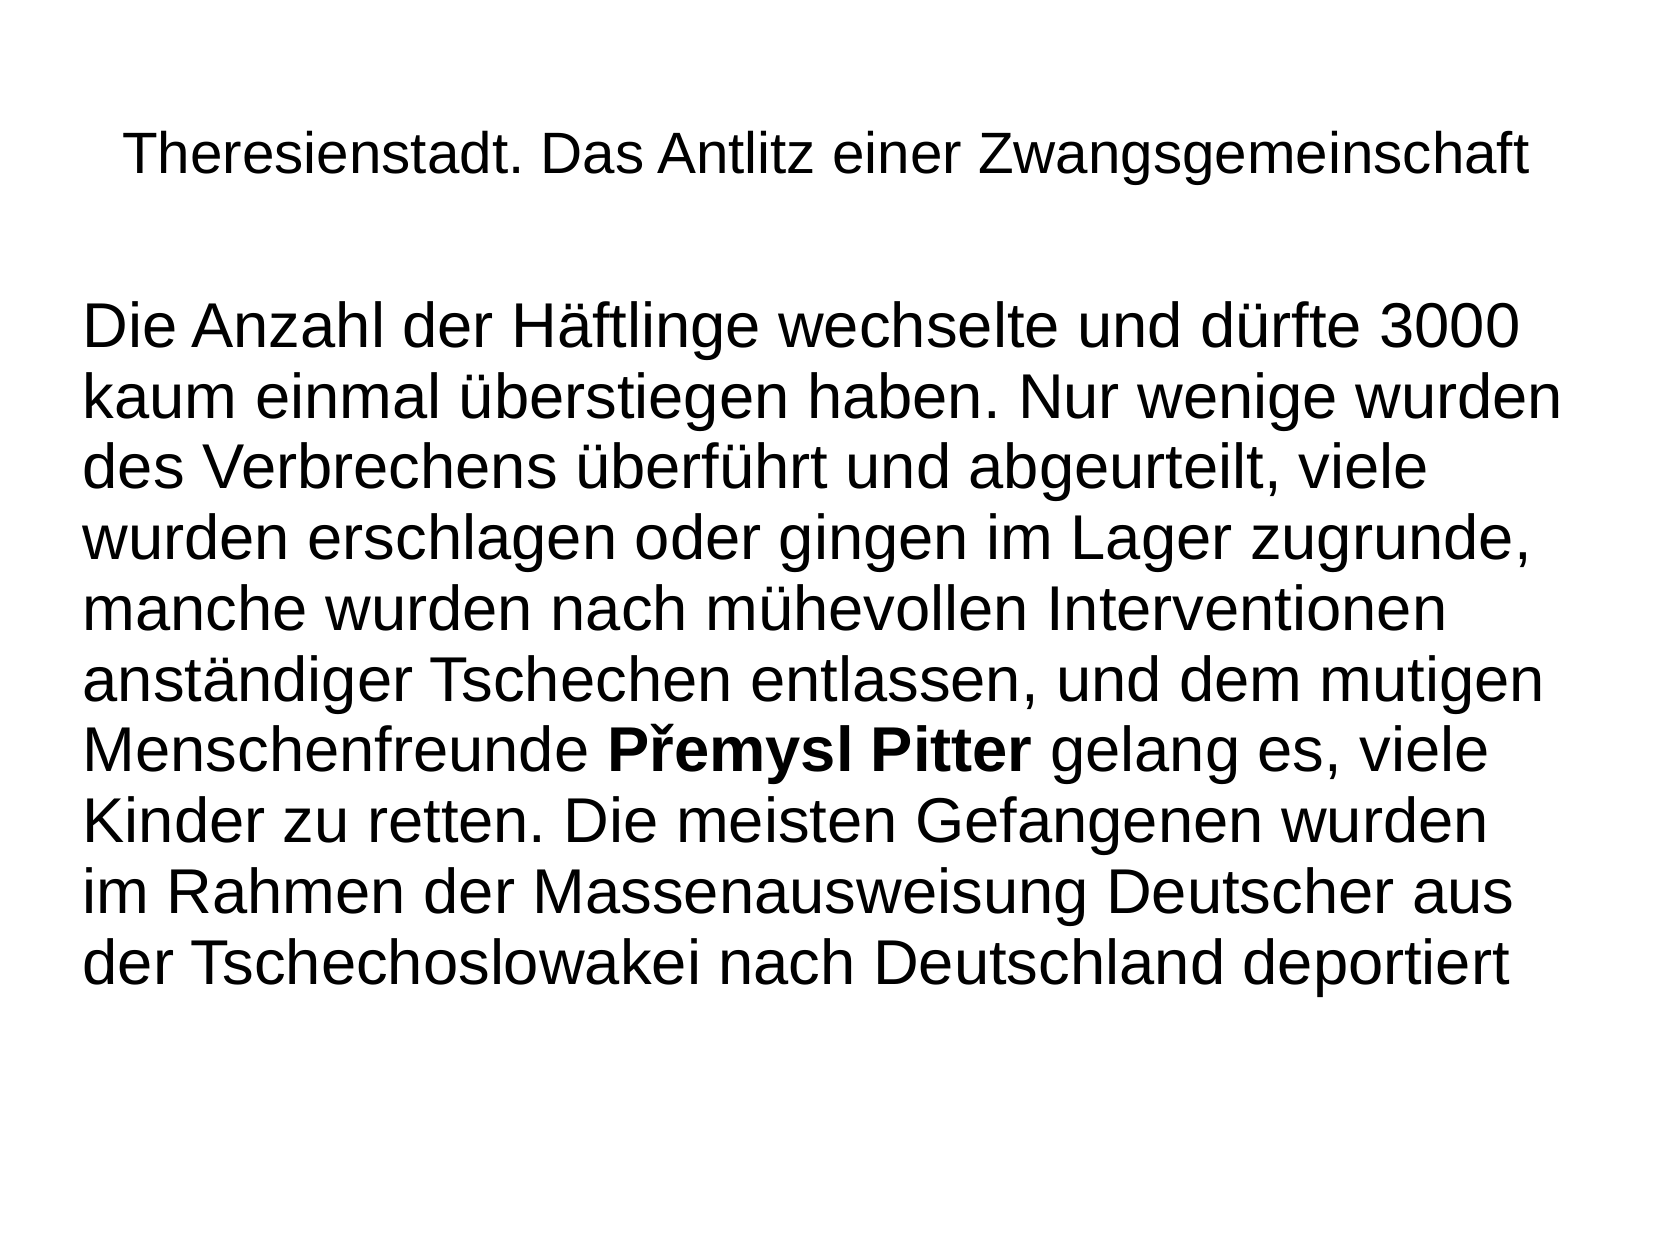

# Theresienstadt. Das Antlitz einer Zwangsgemeinschaft
Die Anzahl der Häftlinge wechselte und dürfte 3000 kaum einmal überstiegen haben. Nur wenige wurden des Verbrechens überführt und abgeurteilt, viele wurden erschlagen oder gingen im Lager zugrunde, manche wurden nach mühevollen Interventionen anständiger Tschechen entlassen, und dem mutigen Menschenfreunde Přemysl Pitter gelang es, viele Kinder zu retten. Die meisten Gefangenen wurden im Rahmen der Massenausweisung Deutscher aus der Tschechoslowakei nach Deutschland deportiert